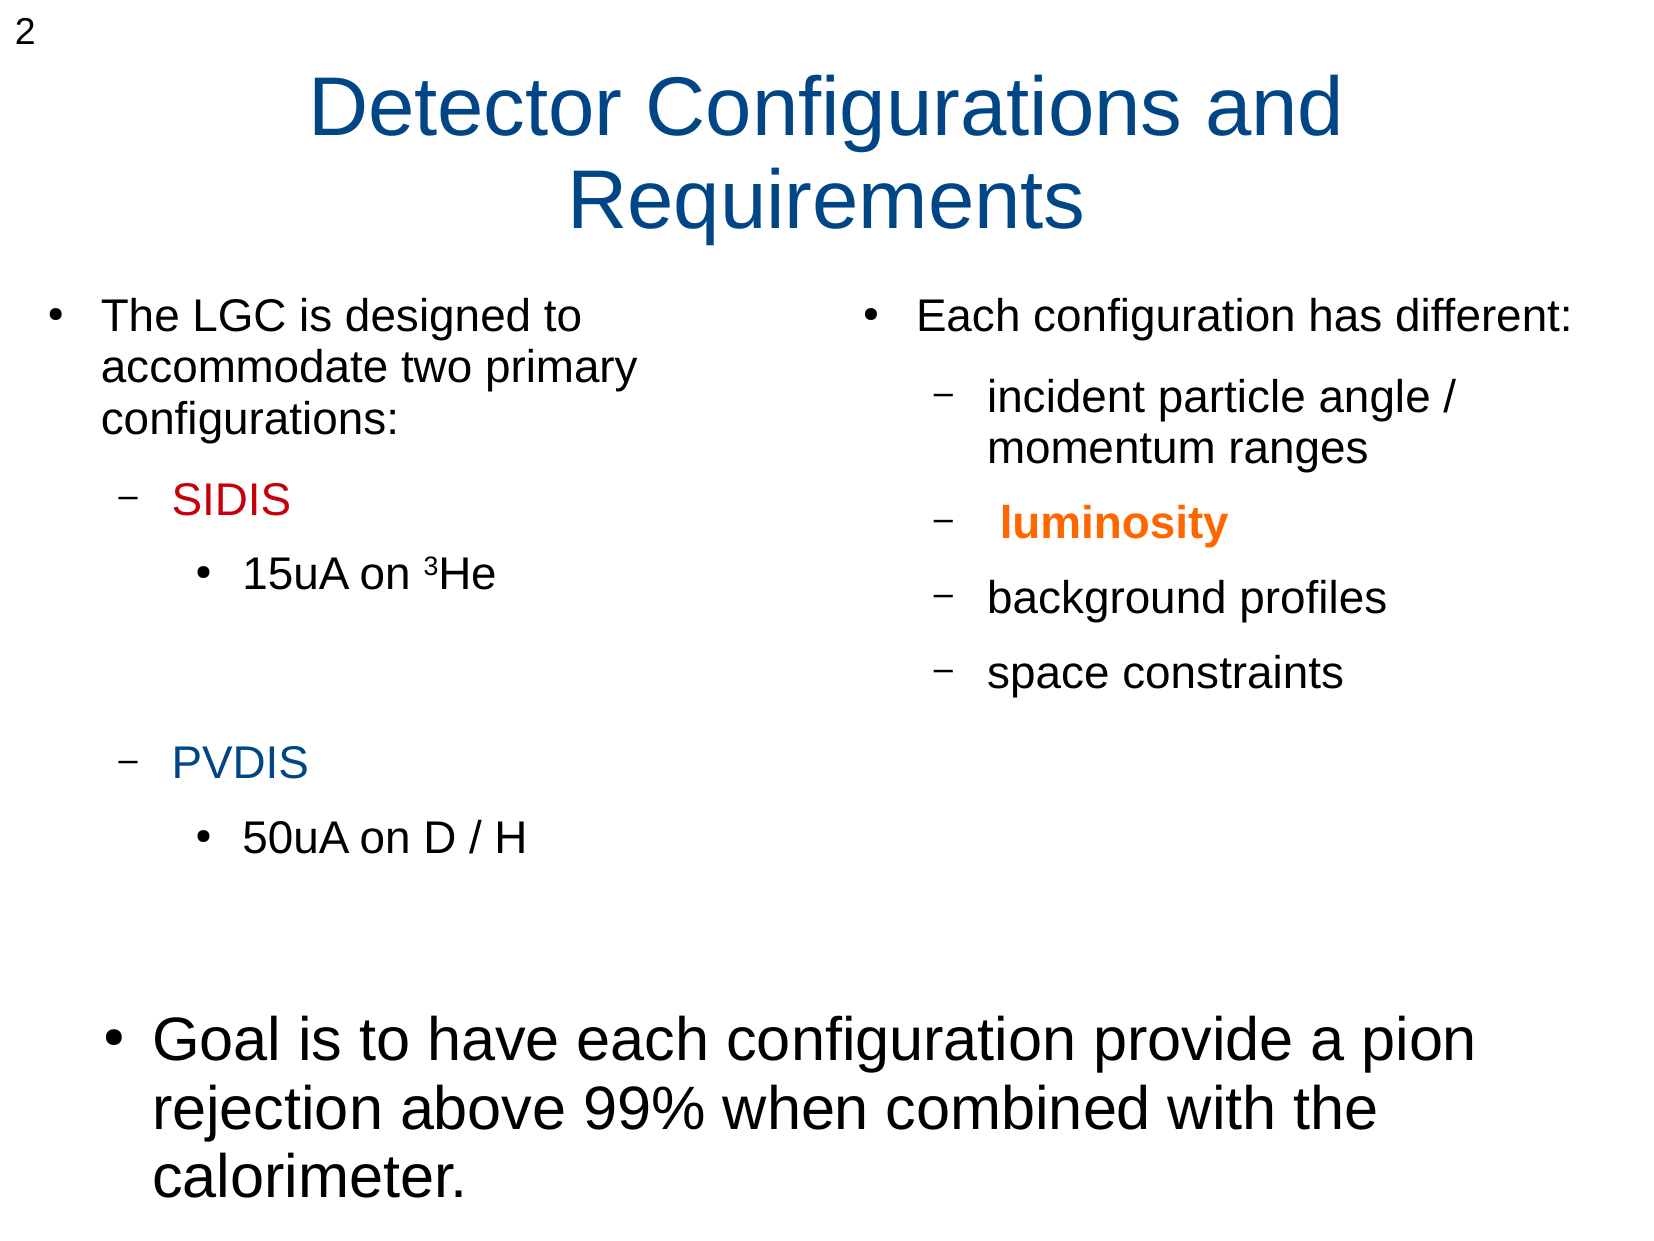

2
# Detector Configurations and Requirements
The LGC is designed to accommodate two primary configurations:
SIDIS
15uA on 3He
PVDIS
50uA on D / H
Each configuration has different:
incident particle angle / momentum ranges
 luminosity
background profiles
space constraints
Goal is to have each configuration provide a pion rejection above 99% when combined with the calorimeter.